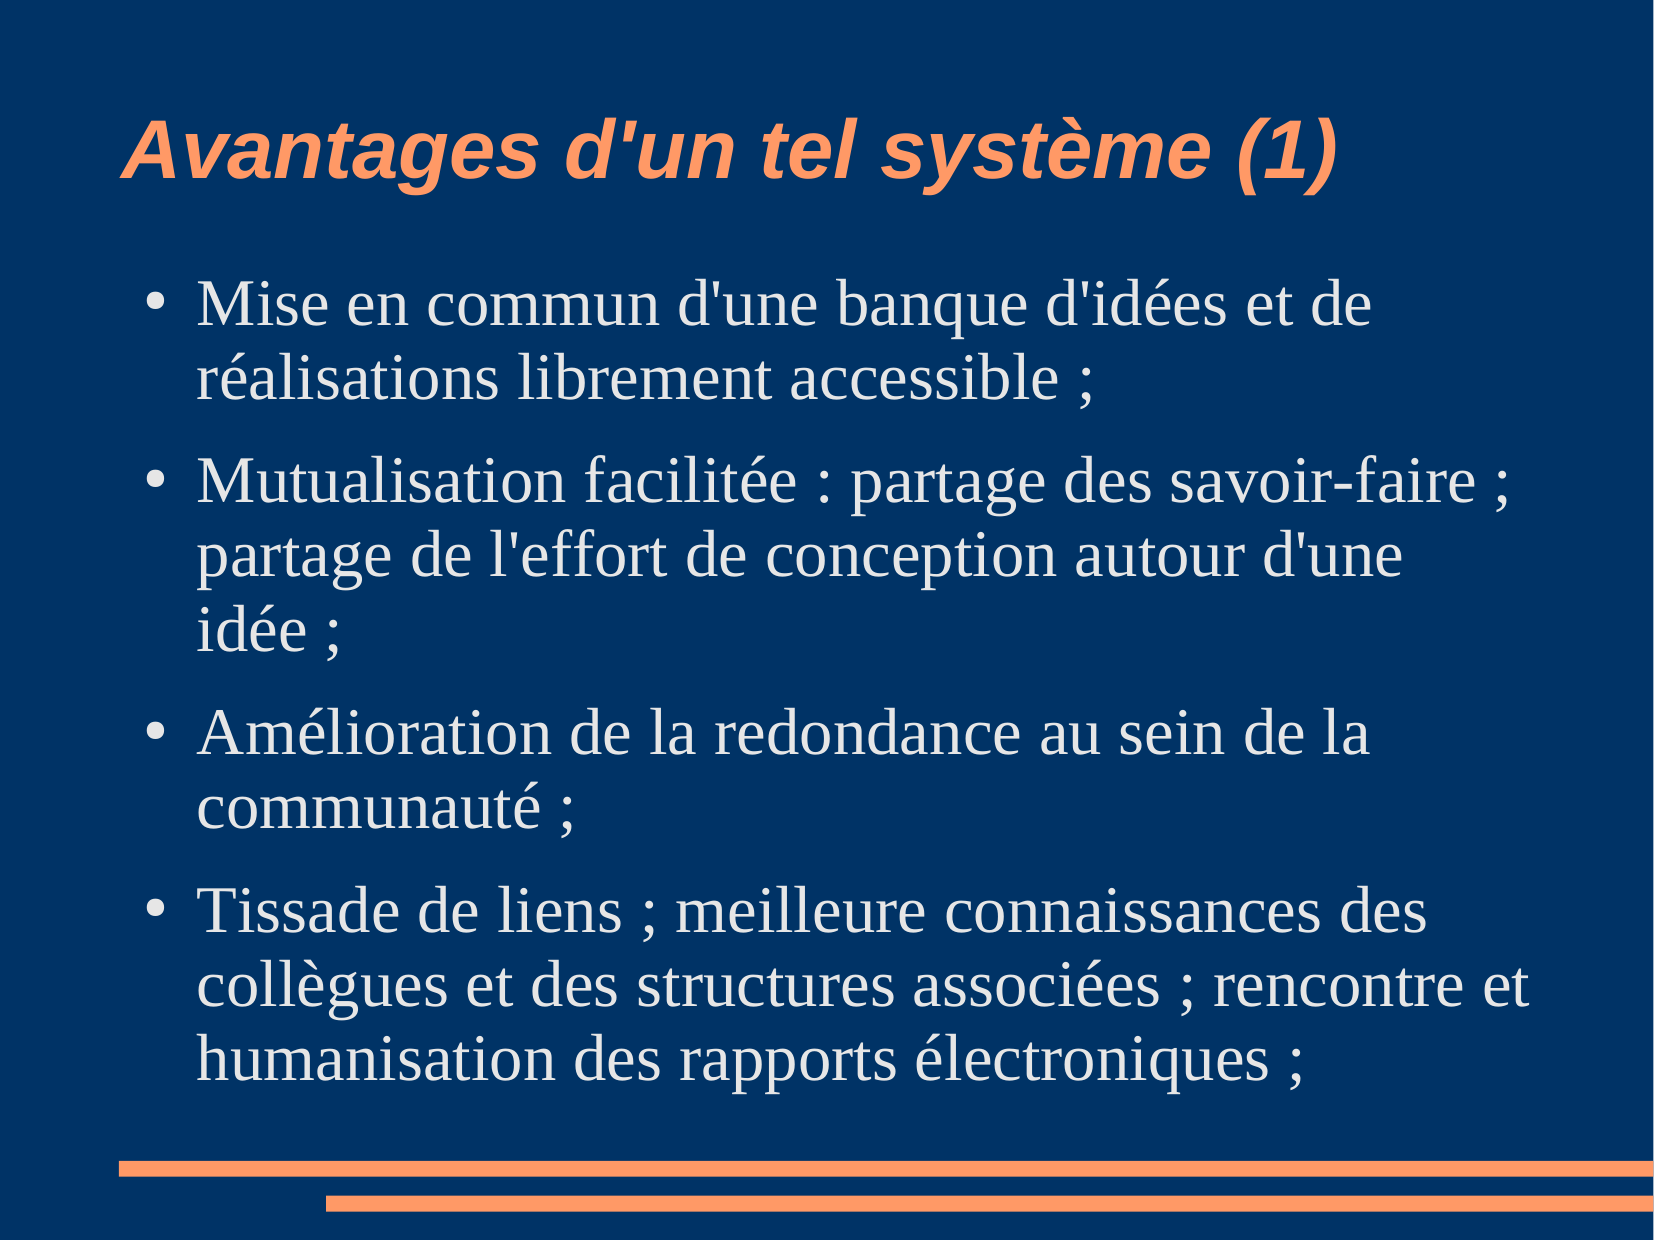

# Avantages d'un tel système (1)
Mise en commun d'une banque d'idées et de réalisations librement accessible ;
Mutualisation facilitée : partage des savoir-faire ; partage de l'effort de conception autour d'une idée ;
Amélioration de la redondance au sein de la communauté ;
Tissade de liens ; meilleure connaissances des collègues et des structures associées ; rencontre et humanisation des rapports électroniques ;